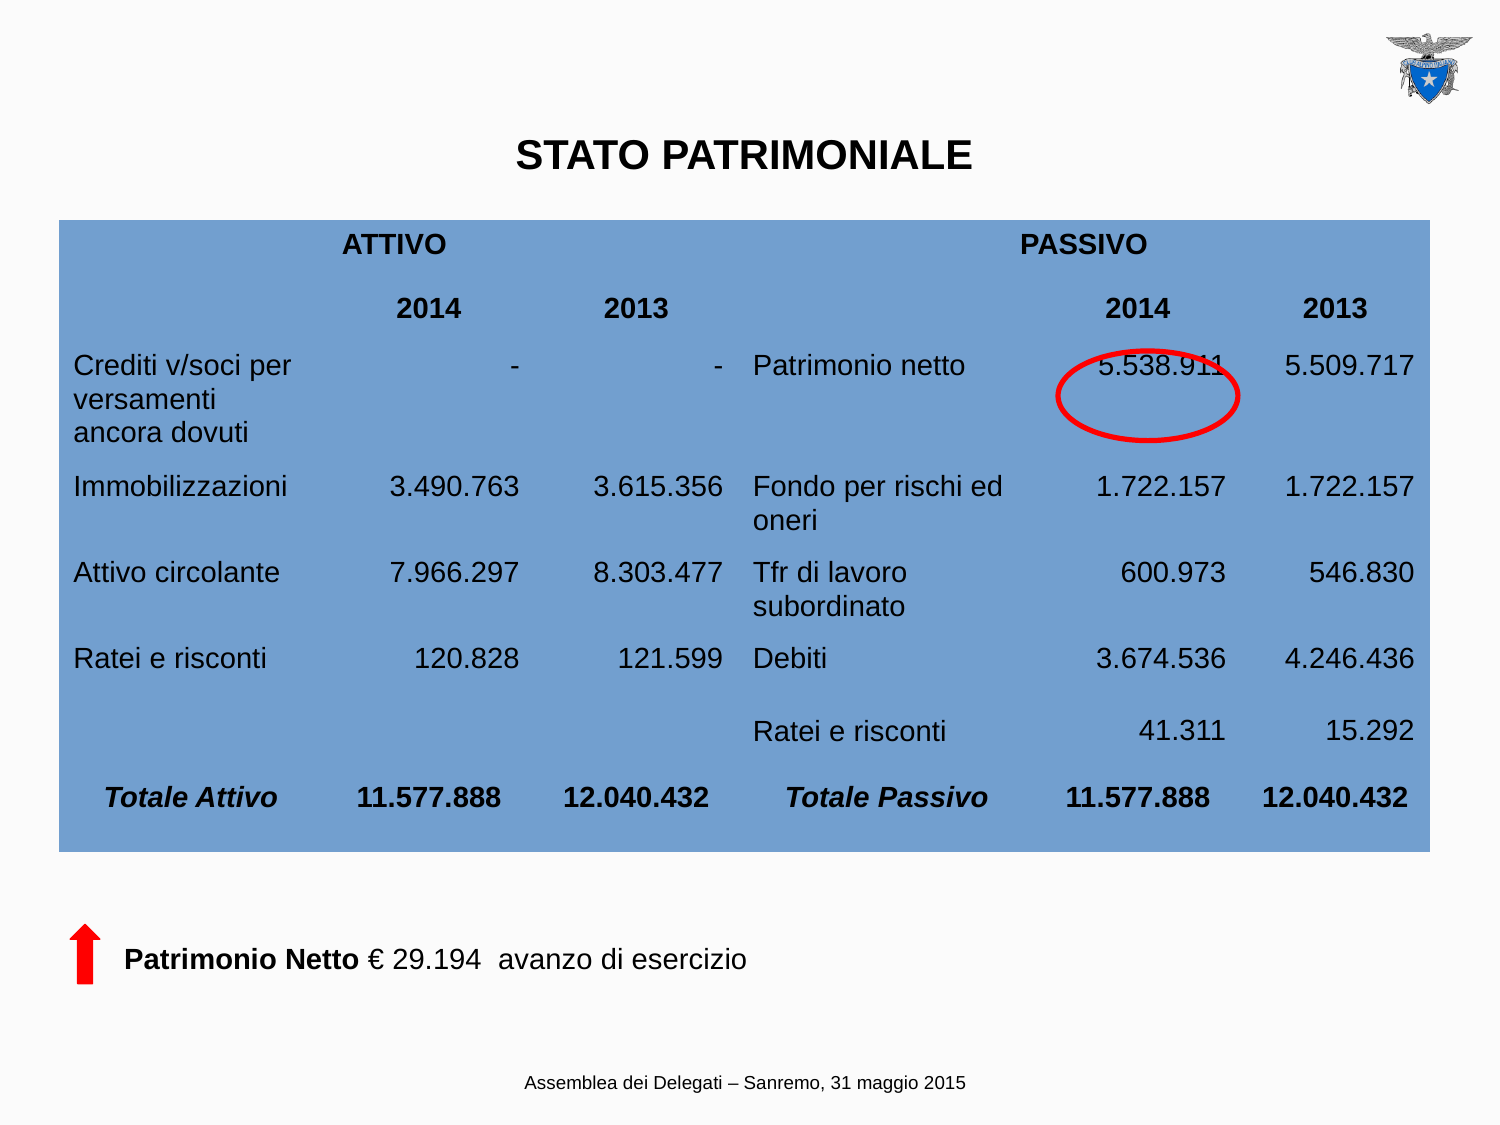

STATO PATRIMONIALE
| ATTIVO | | | PASSIVO | | |
| --- | --- | --- | --- | --- | --- |
| | 2014 | 2013 | | 2014 | 2013 |
| Crediti v/soci per versamenti ancora dovuti | - | - | Patrimonio netto | 5.538.911 | 5.509.717 |
| Immobilizzazioni | 3.490.763 | 3.615.356 | Fondo per rischi ed oneri | 1.722.157 | 1.722.157 |
| Attivo circolante | 7.966.297 | 8.303.477 | Tfr di lavoro subordinato | 600.973 | 546.830 |
| Ratei e risconti | 120.828 | 121.599 | Debiti | 3.674.536 | 4.246.436 |
| | | | Ratei e risconti | 41.311 | 15.292 |
| Totale Attivo | 11.577.888 | 12.040.432 | Totale Passivo | 11.577.888 | 12.040.432 |
 Patrimonio Netto € 29.194 avanzo di esercizio
Assemblea dei Delegati – Sanremo, 31 maggio 2015